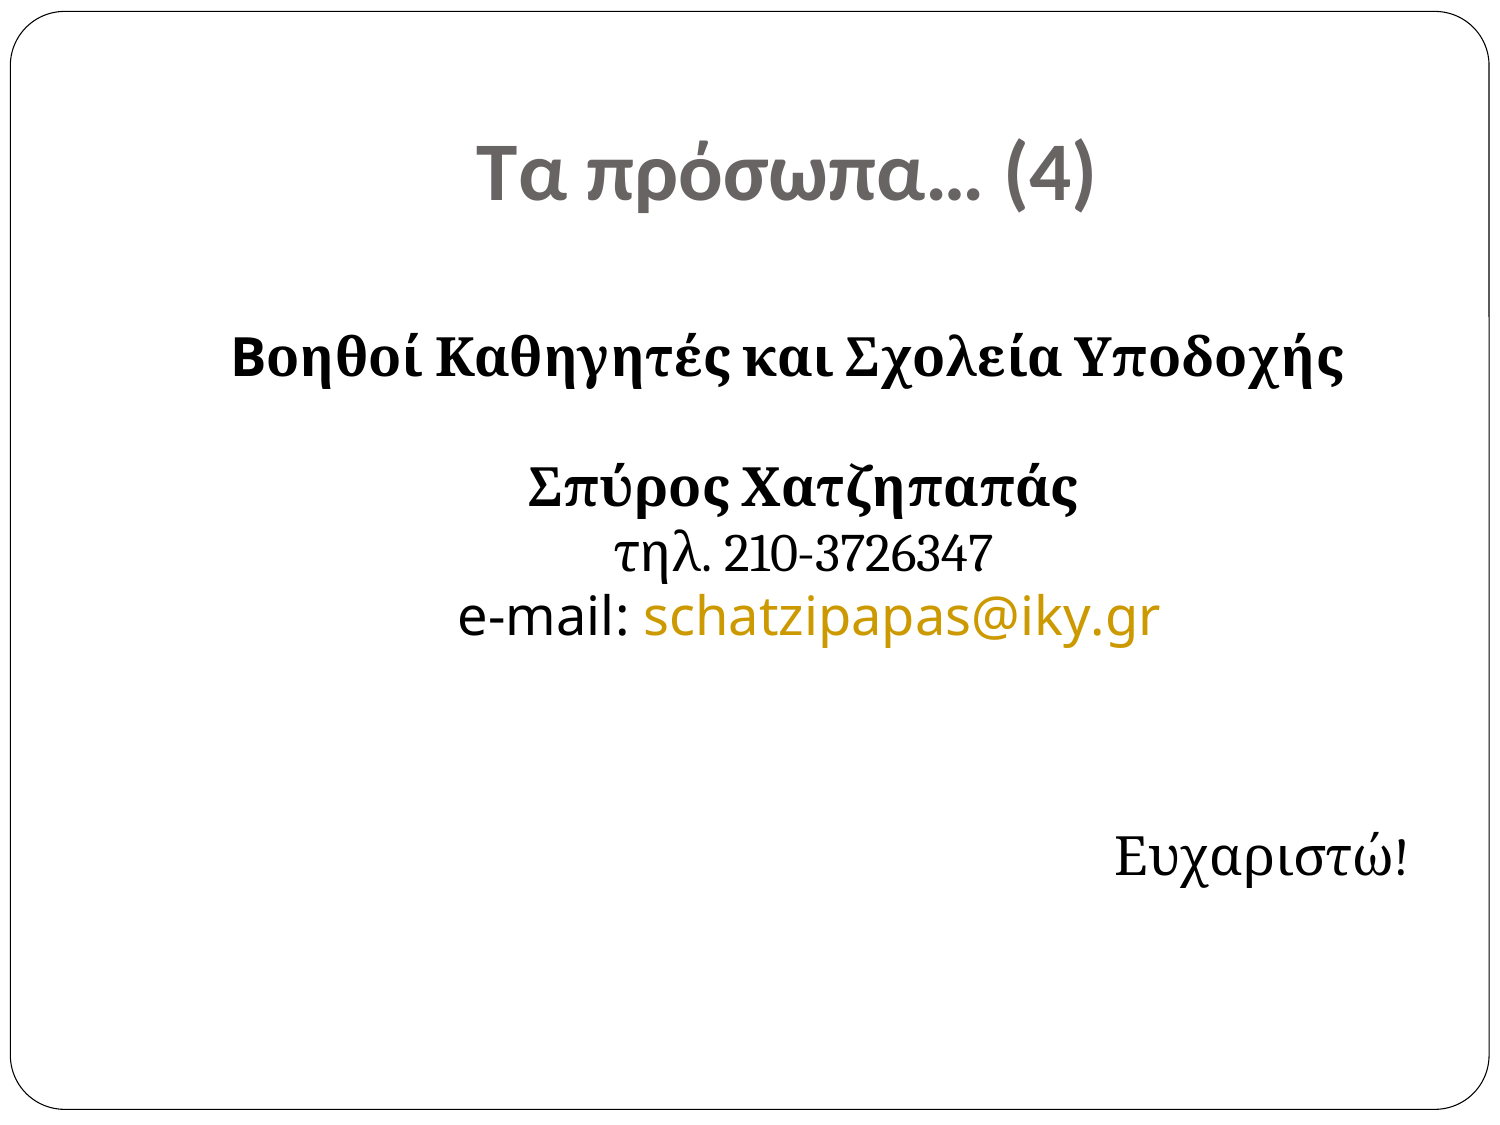

# Τα πρόσωπα… (4)
Bοηθοί Καθηγητές και Σχολεία Υποδοχής
Σπύρος Χατζηπαπάς
τηλ. 210-3726347
e-mail: schatzipapas@iky.gr
Ευχαριστώ!